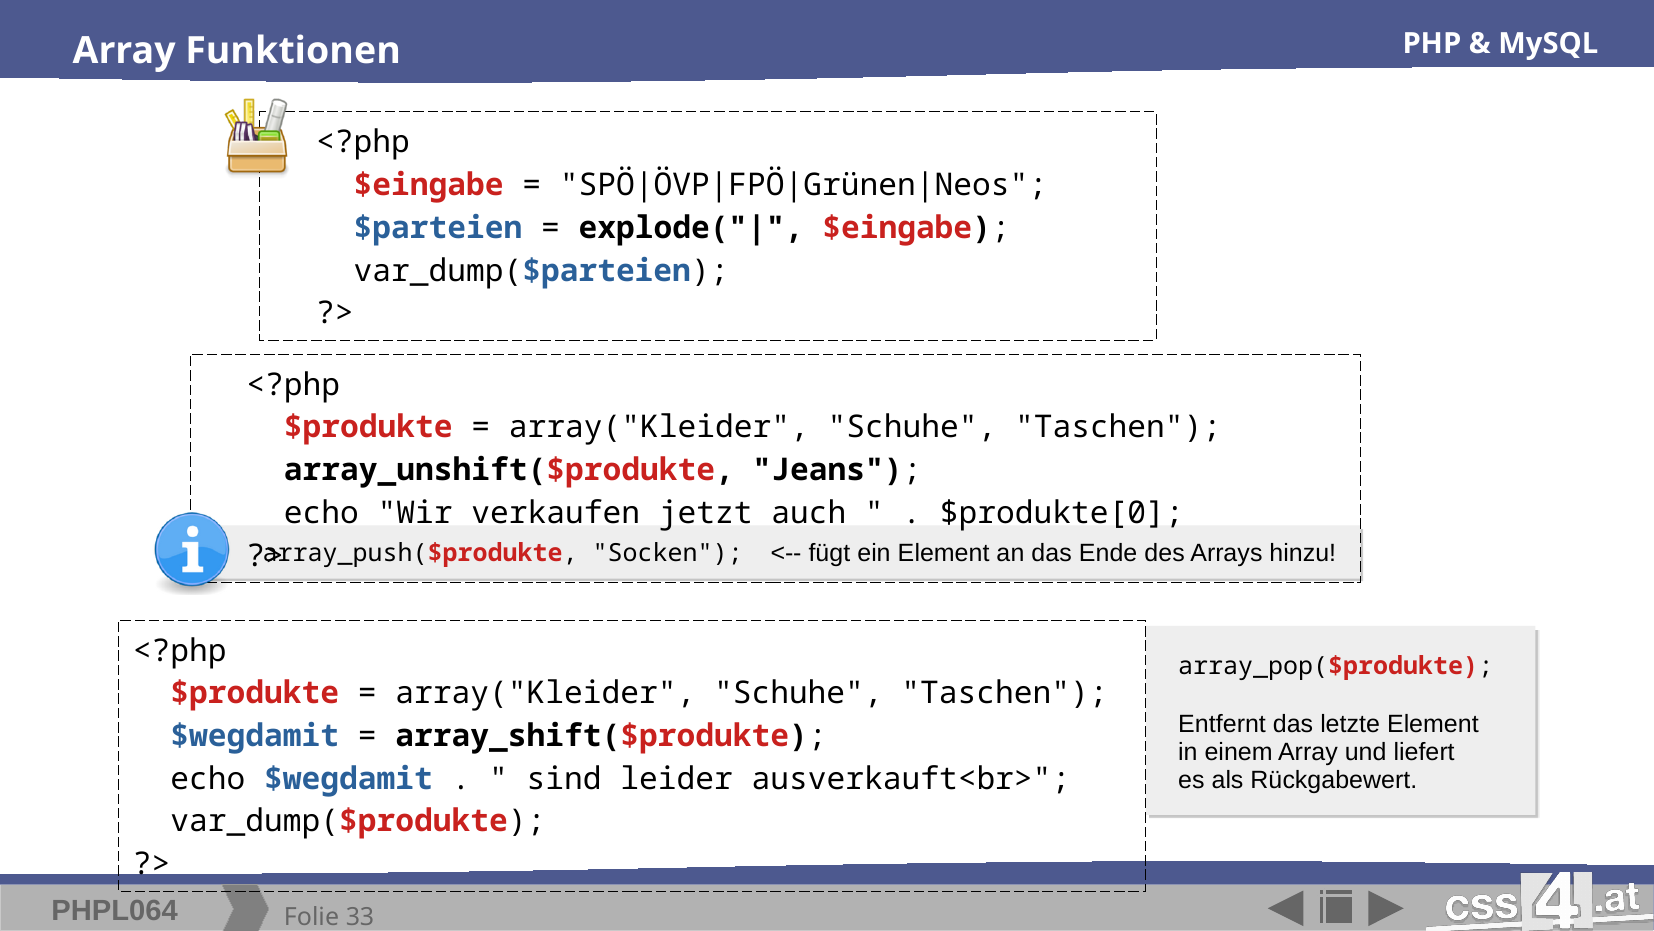

PHP & MySQL
Array Funktionen
<?php
 $eingabe = "SPÖ|ÖVP|FPÖ|Grünen|Neos";
 $parteien = explode("|", $eingabe);
 var_dump($parteien);
?>
<?php
 $produkte = array("Kleider", "Schuhe", "Taschen");
 array_unshift($produkte, "Jeans");
 echo "Wir verkaufen jetzt auch " . $produkte[0];
?>
array_push($produkte, "Socken"); <-- fügt ein Element an das Ende des Arrays hinzu!
<?php
 $produkte = array("Kleider", "Schuhe", "Taschen");
 $wegdamit = array_shift($produkte);
 echo $wegdamit . " sind leider ausverkauft<br>";
 var_dump($produkte);
?>
array_pop($produkte);
Entfernt das letzte Element
in einem Array und liefert
es als Rückgabewert.
PHPL064
Folie